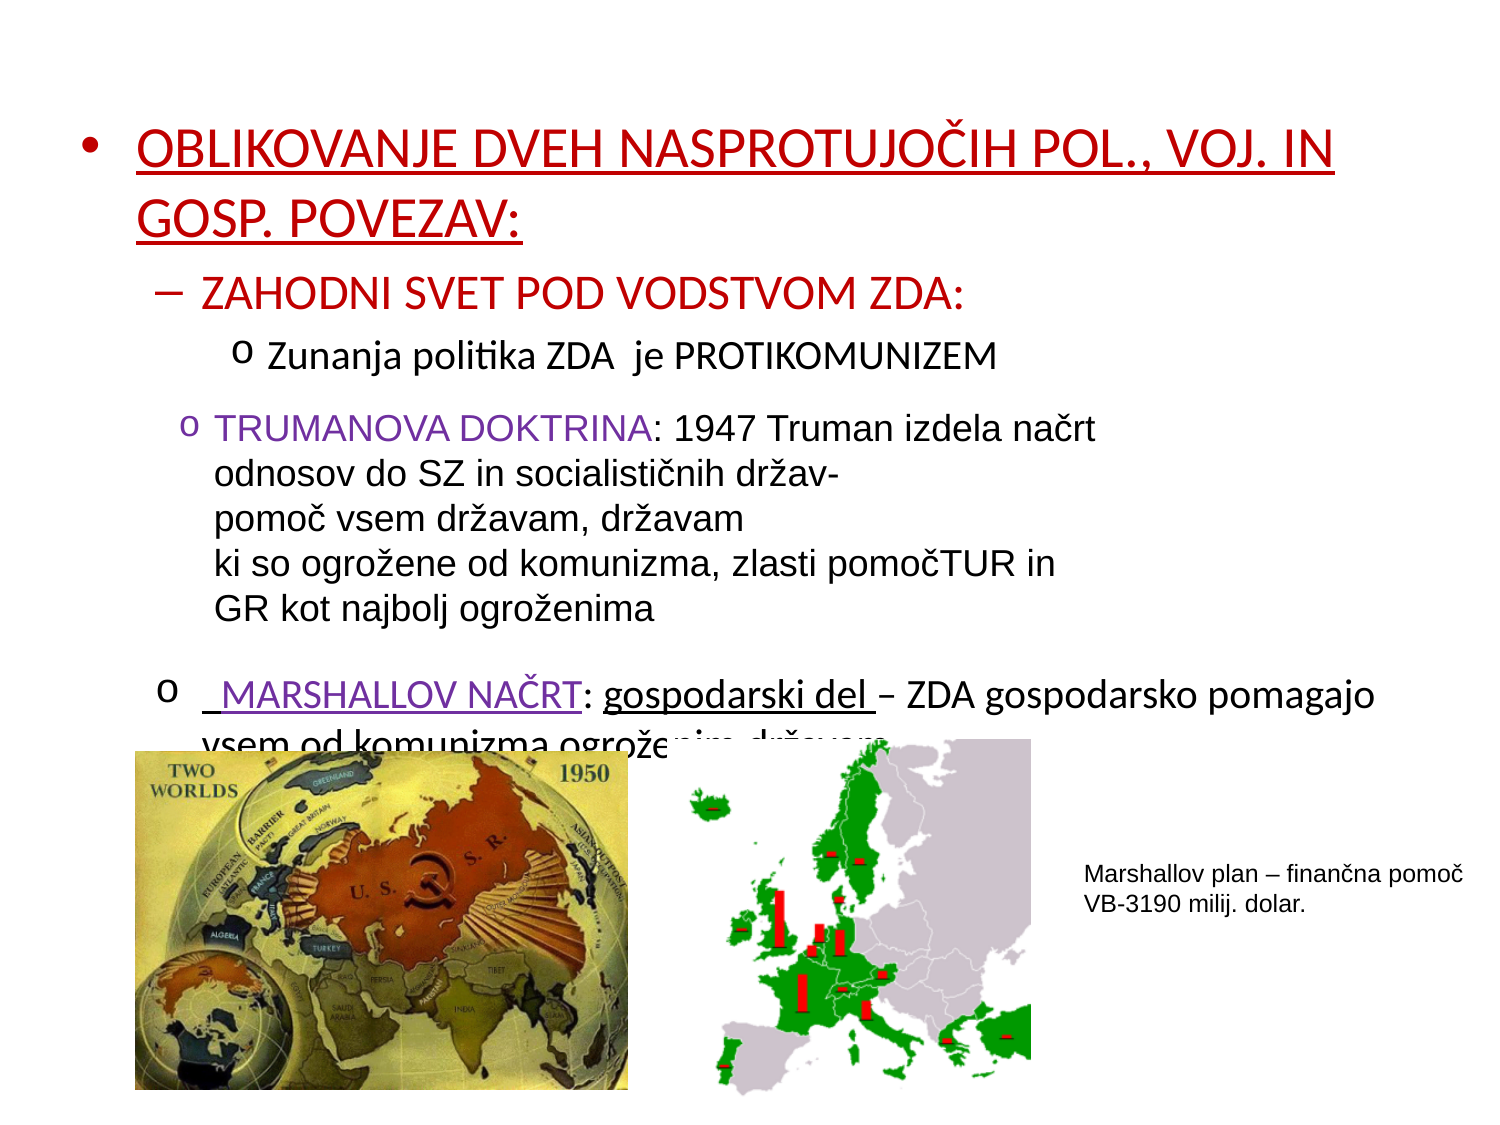

# OBLIKOVANJE DVEH NASPROTUJOČIH POL., VOJ. IN GOSP. POVEZAV:
ZAHODNI SVET POD VODSTVOM ZDA:
Zunanja politika ZDA je PROTIKOMUNIZEM
 MARSHALLOV NAČRT: gospodarski del – ZDA gospodarsko pomagajo vsem od komunizma ogroženim državam
TRUMANOVA DOKTRINA: 1947 Truman izdela načrt odnosov do SZ in socialističnih držav-
pomoč vsem državam, državam
ki so ogrožene od komunizma, zlasti pomočTUR in GR kot najbolj ogroženima
Marshallov plan – finančna pomoč
VB-3190 milij. dolar.